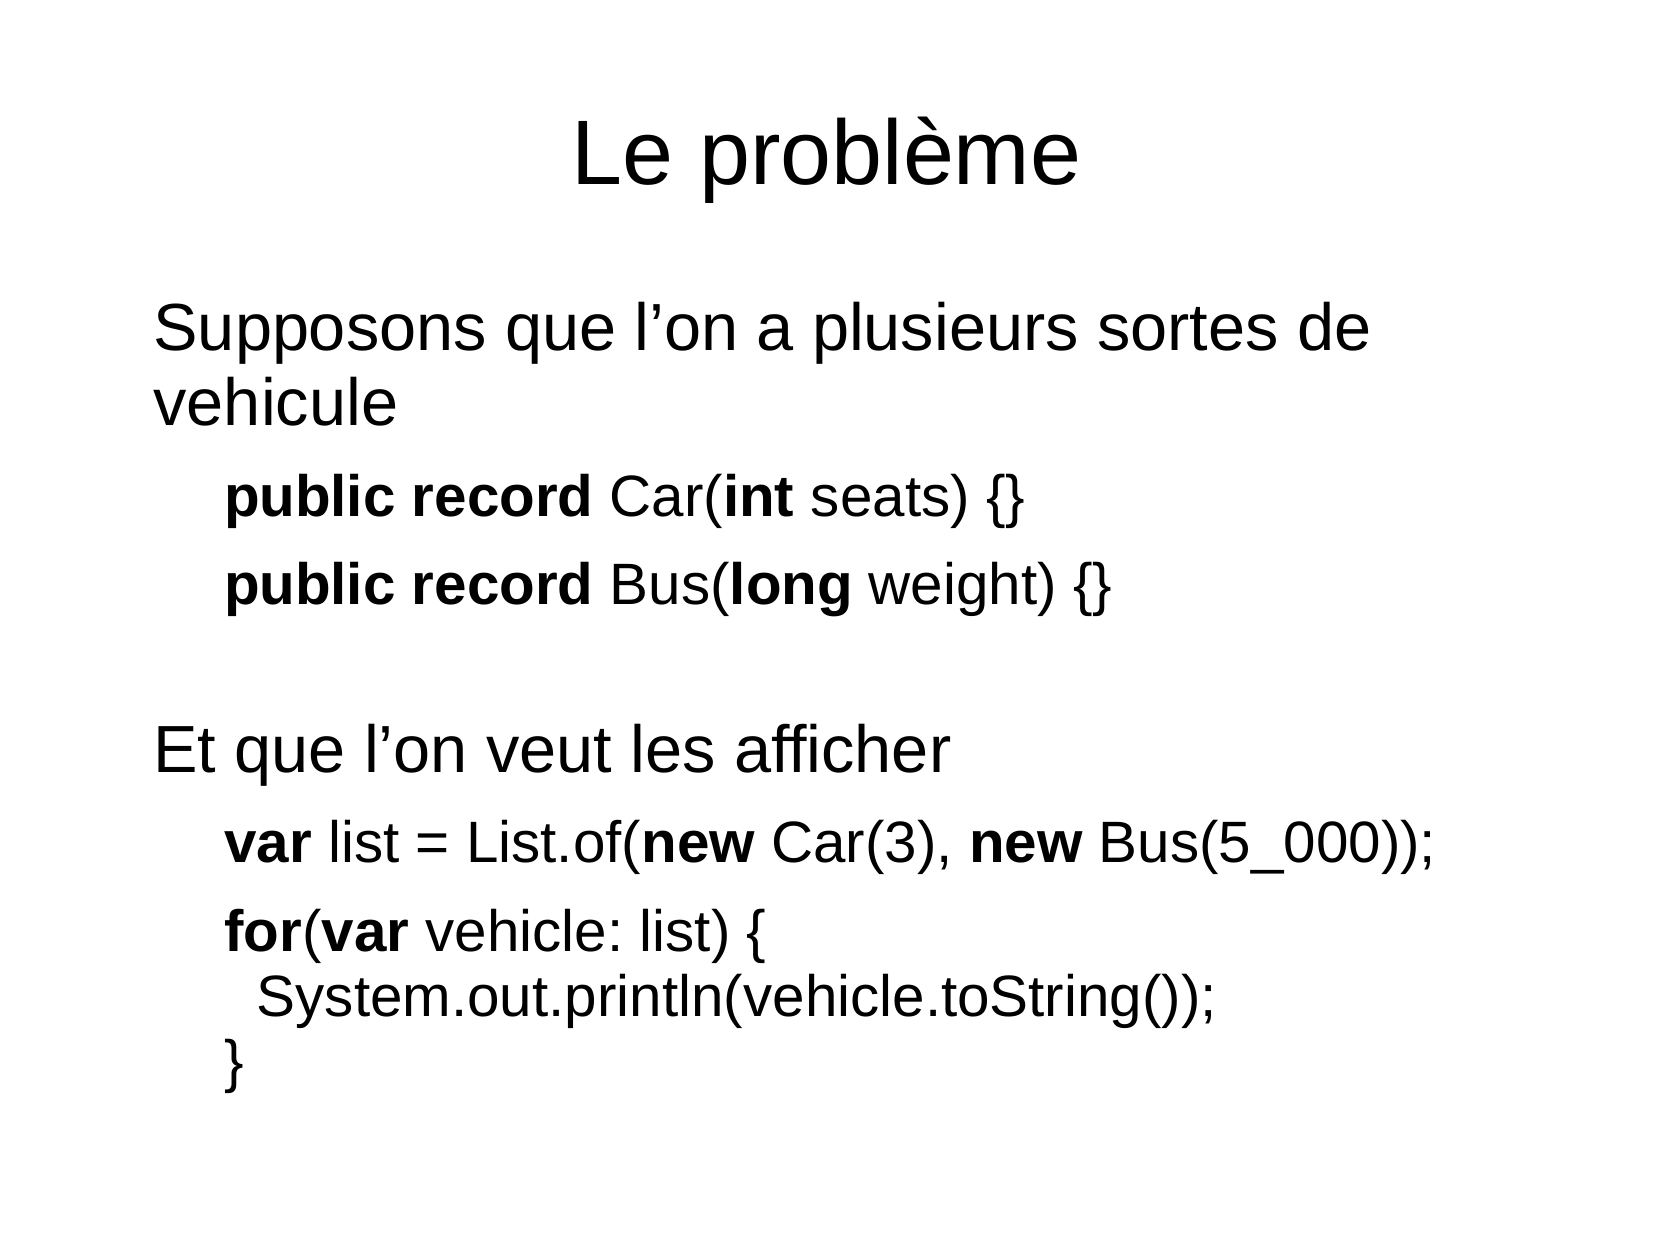

# Le problème
Supposons que l’on a plusieurs sortes de vehicule
public record Car(int seats) {}
public record Bus(long weight) {}
Et que l’on veut les afficher
var list = List.of(new Car(3), new Bus(5_000));
for(var vehicle: list) {
 System.out.println(vehicle.toString());
}